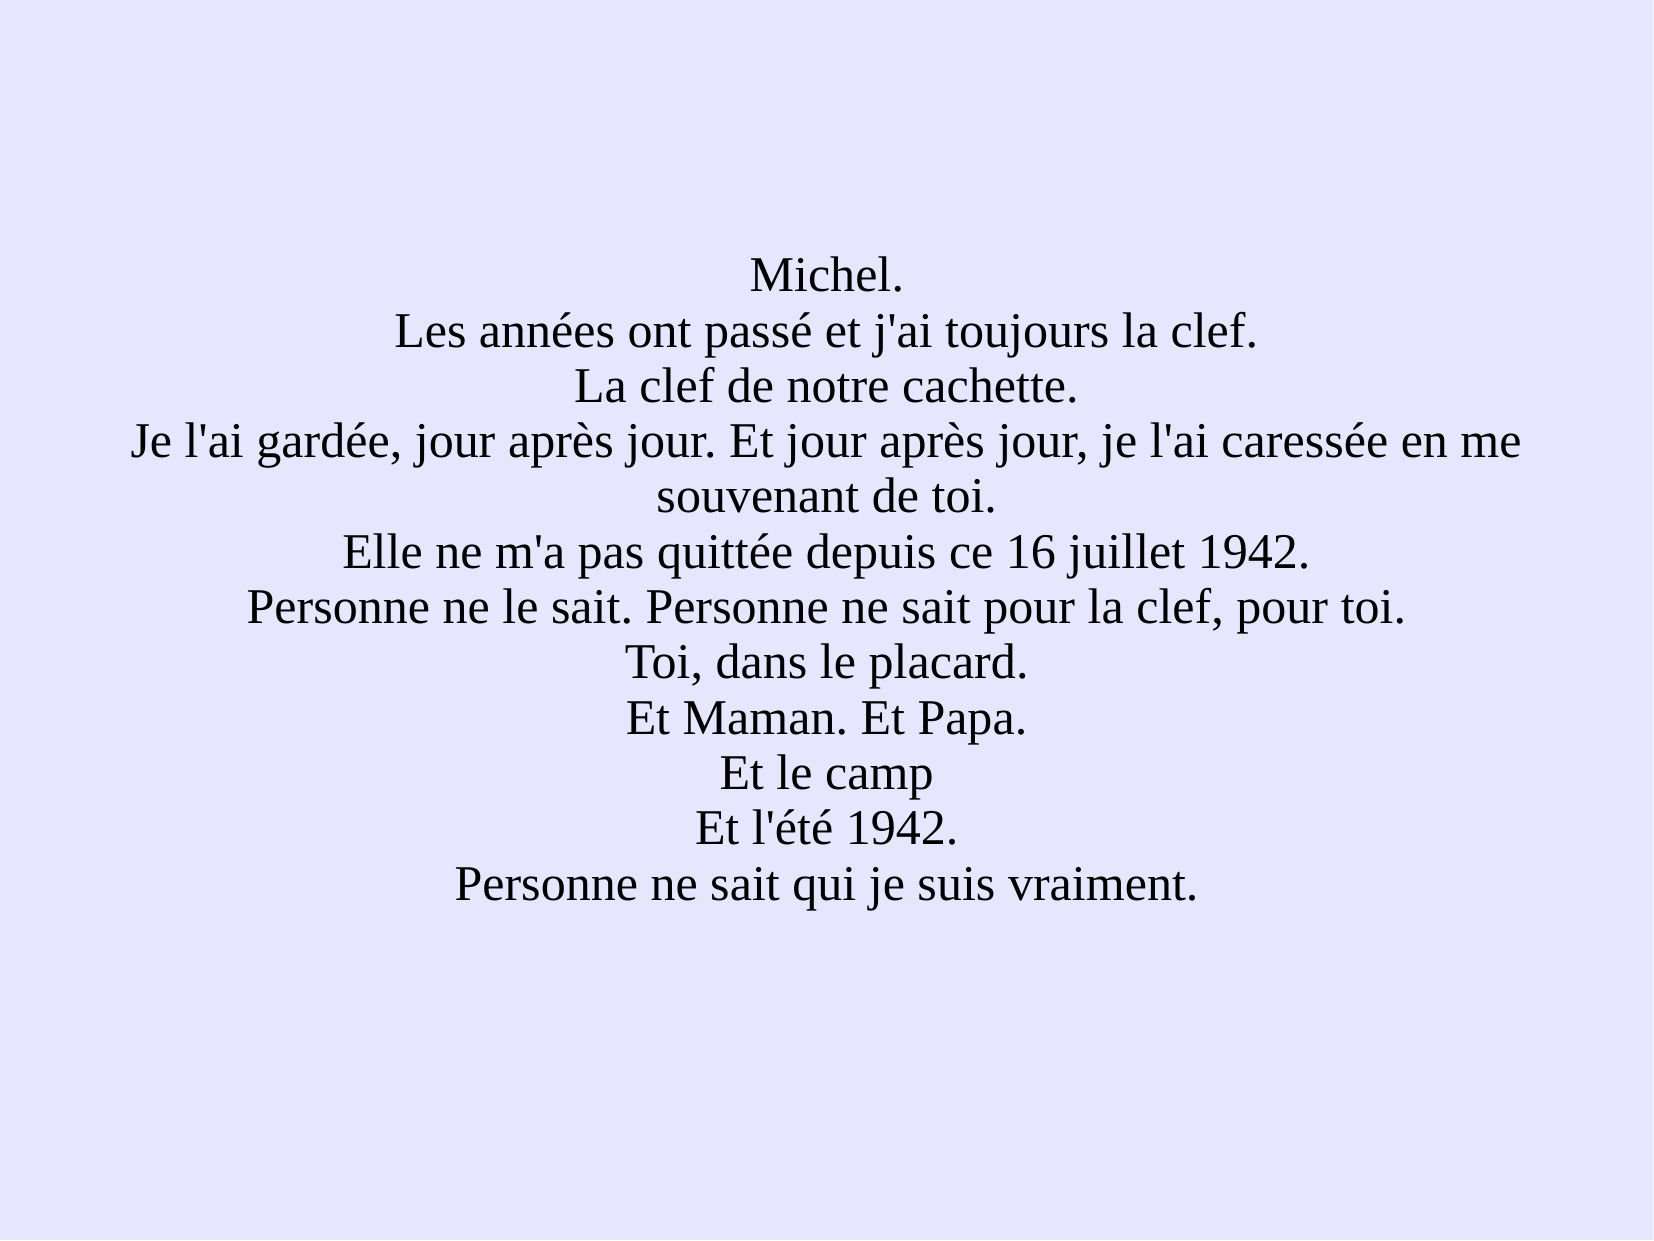

# Michel.
Les années ont passé et j'ai toujours la clef.
La clef de notre cachette.
Je l'ai gardée, jour après jour. Et jour après jour, je l'ai caressée en me souvenant de toi.
Elle ne m'a pas quittée depuis ce 16 juillet 1942.
Personne ne le sait. Personne ne sait pour la clef, pour toi.
Toi, dans le placard.
Et Maman. Et Papa.
Et le camp
Et l'été 1942.
Personne ne sait qui je suis vraiment.